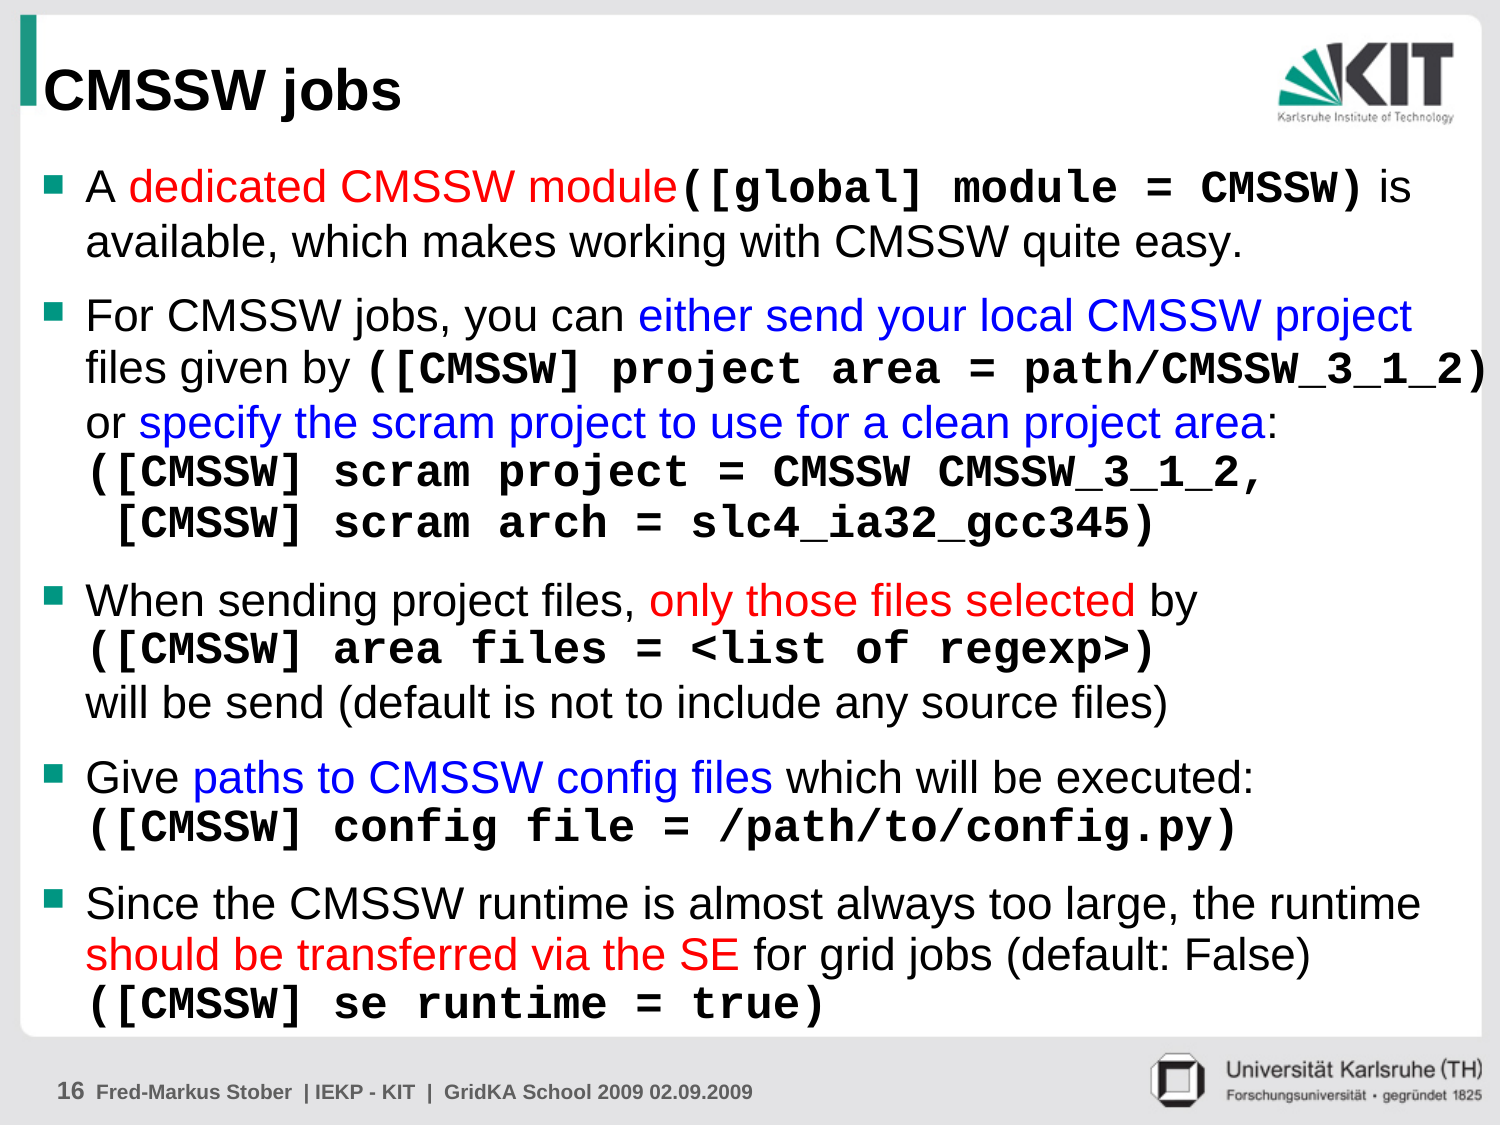

# CMSSW jobs
A dedicated CMSSW module([global] module = CMSSW) is available, which makes working with CMSSW quite easy.
For CMSSW jobs, you can either send your local CMSSW project files given by ([CMSSW] project area = path/CMSSW_3_1_2) or specify the scram project to use for a clean project area:
([CMSSW] scram project = CMSSW CMSSW_3_1_2,
 [CMSSW] scram arch = slc4_ia32_gcc345)
When sending project files, only those files selected by
([CMSSW] area files = <list of regexp>)
will be send (default is not to include any source files)
Give paths to CMSSW config files which will be executed:
([CMSSW] config file = /path/to/config.py)
Since the CMSSW runtime is almost always too large, the runtime should be transferred via the SE for grid jobs (default: False)
([CMSSW] se runtime = true)
04.12.07